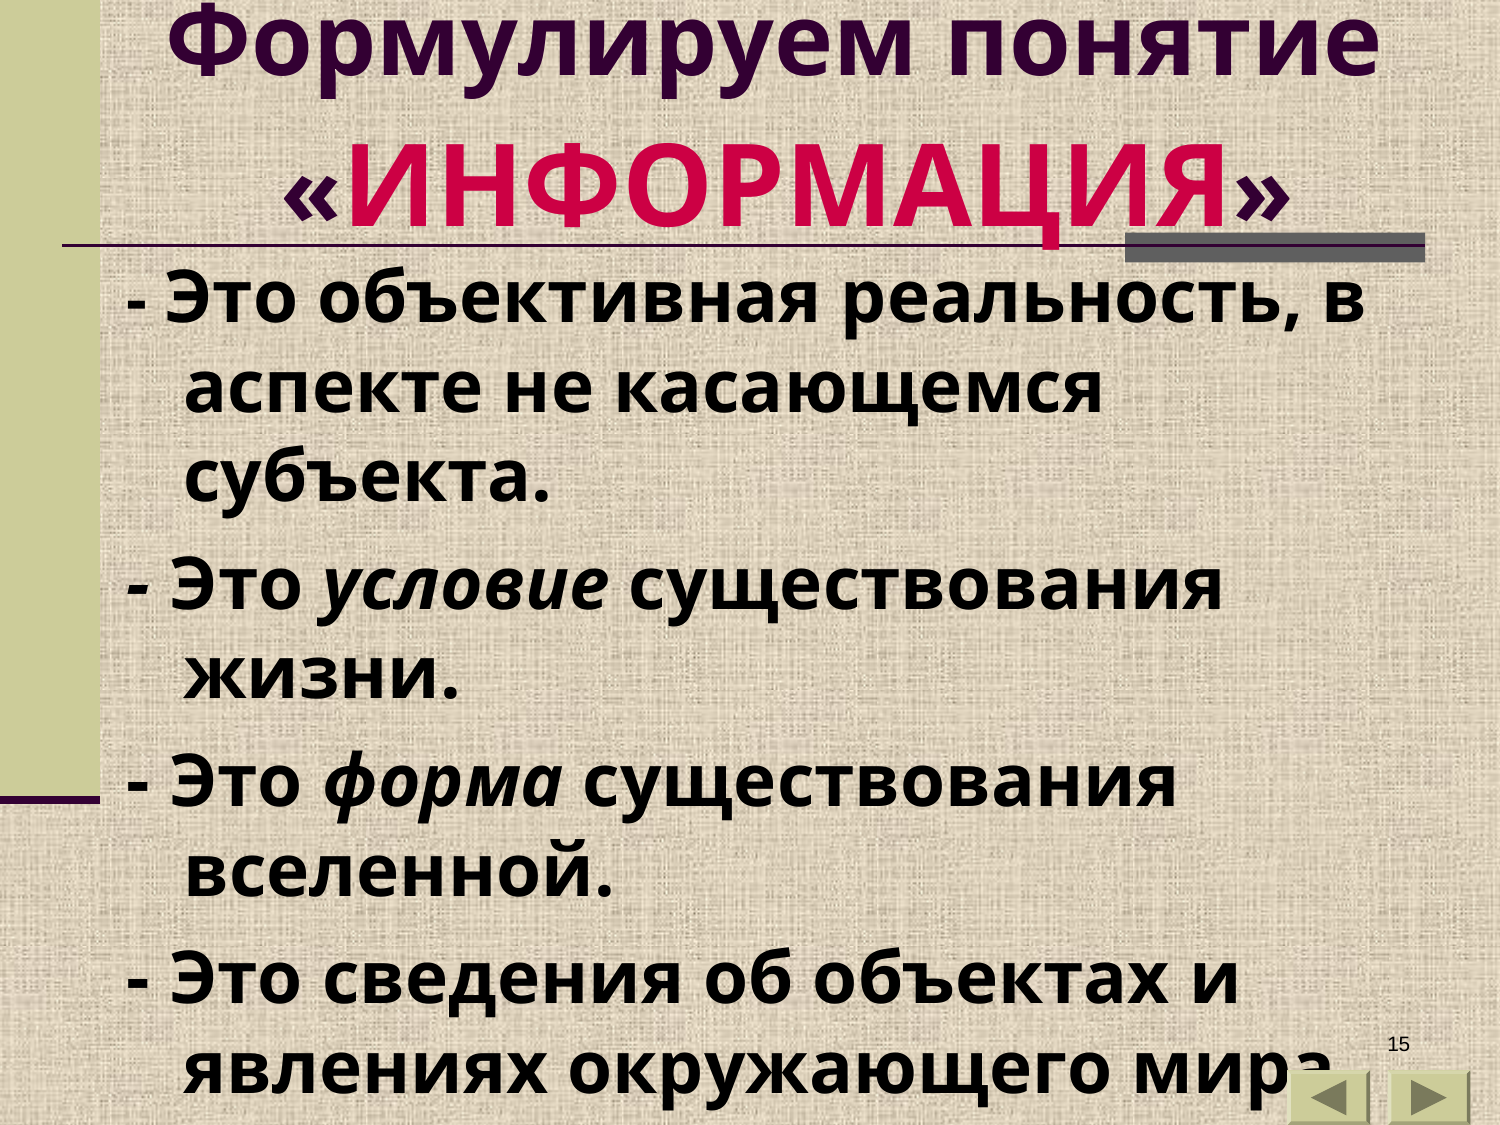

# Формулируем понятие «ИНФОРМАЦИЯ»
- Это объективная реальность, в аспекте не касающемся субъекта.
- Это условие существования жизни.
- Это форма существования вселенной.
- Это сведения об объектах и явлениях окружающего мира.
- Это отражение окружающего мира в различных формах.
15